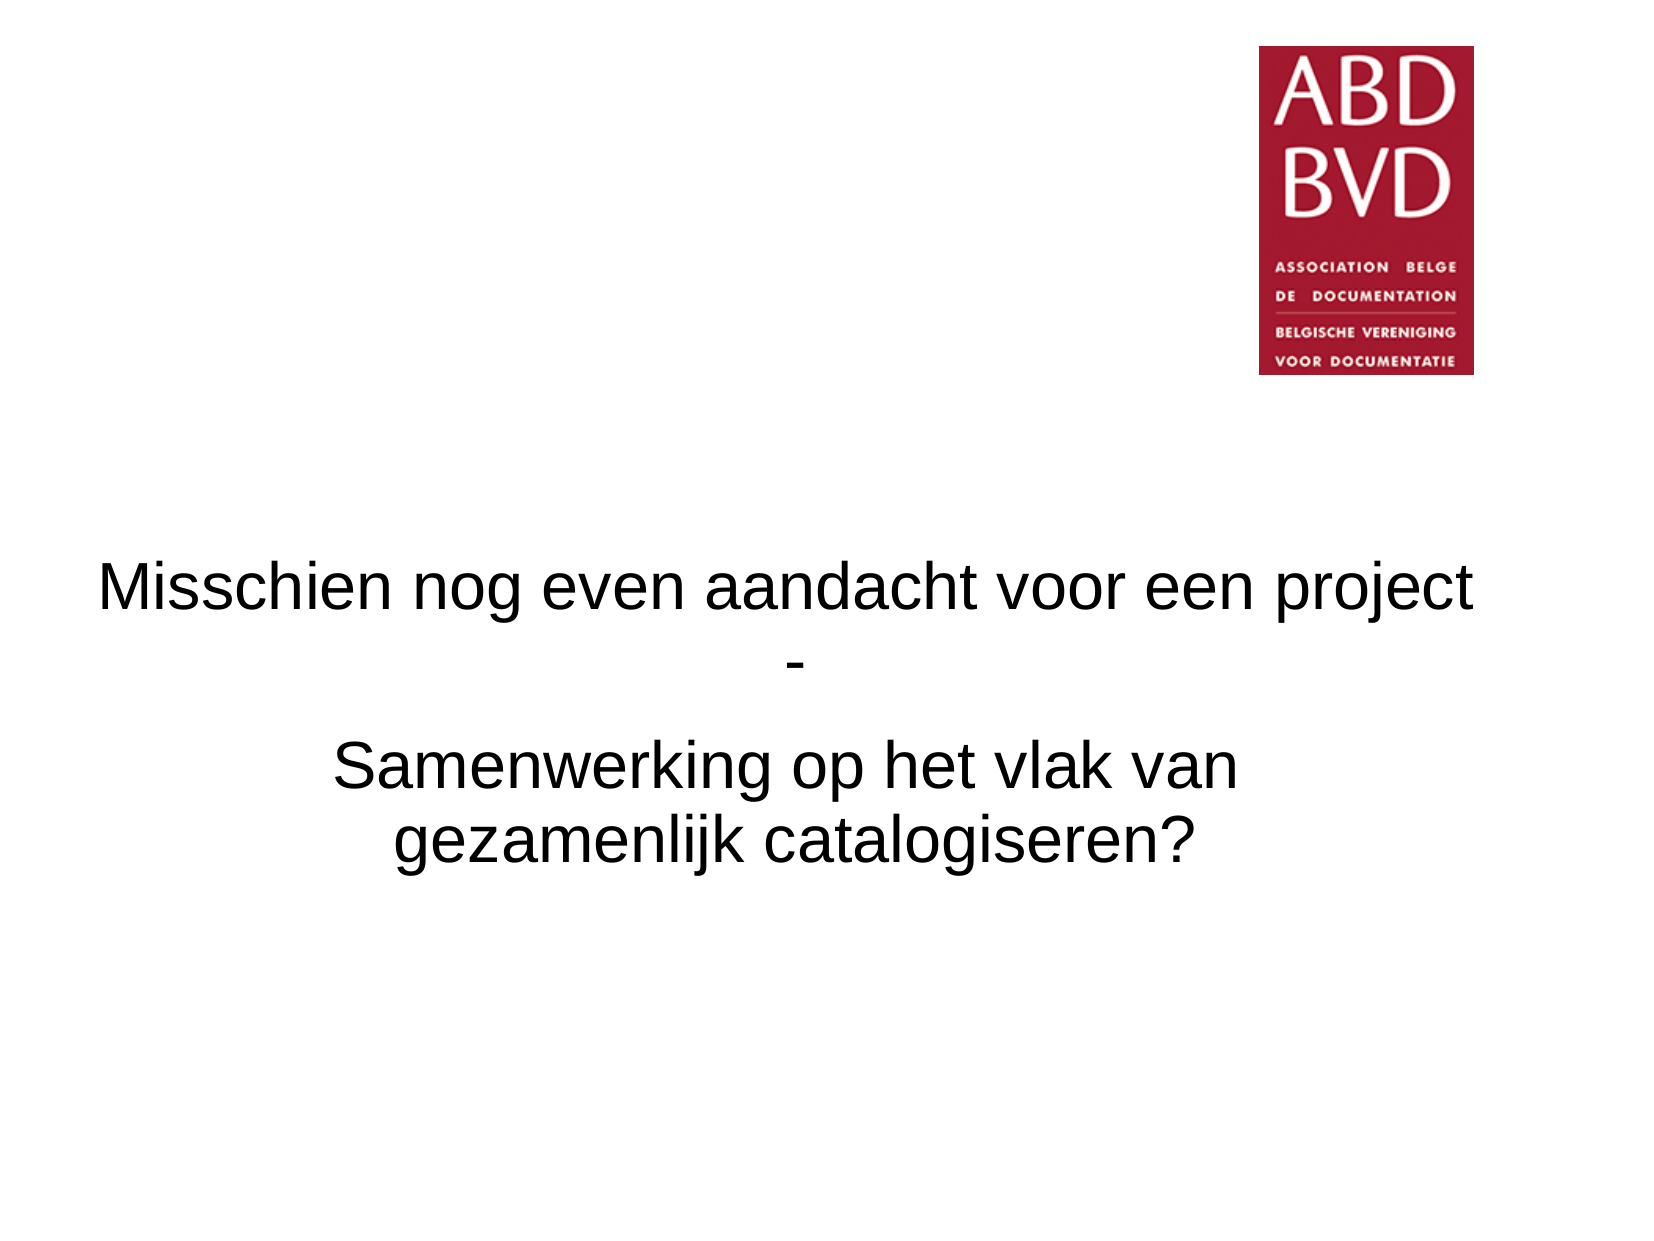

#
Misschien nog even aandacht voor een project
-
Samenwerking op het vlak van
gezamenlijk catalogiseren?